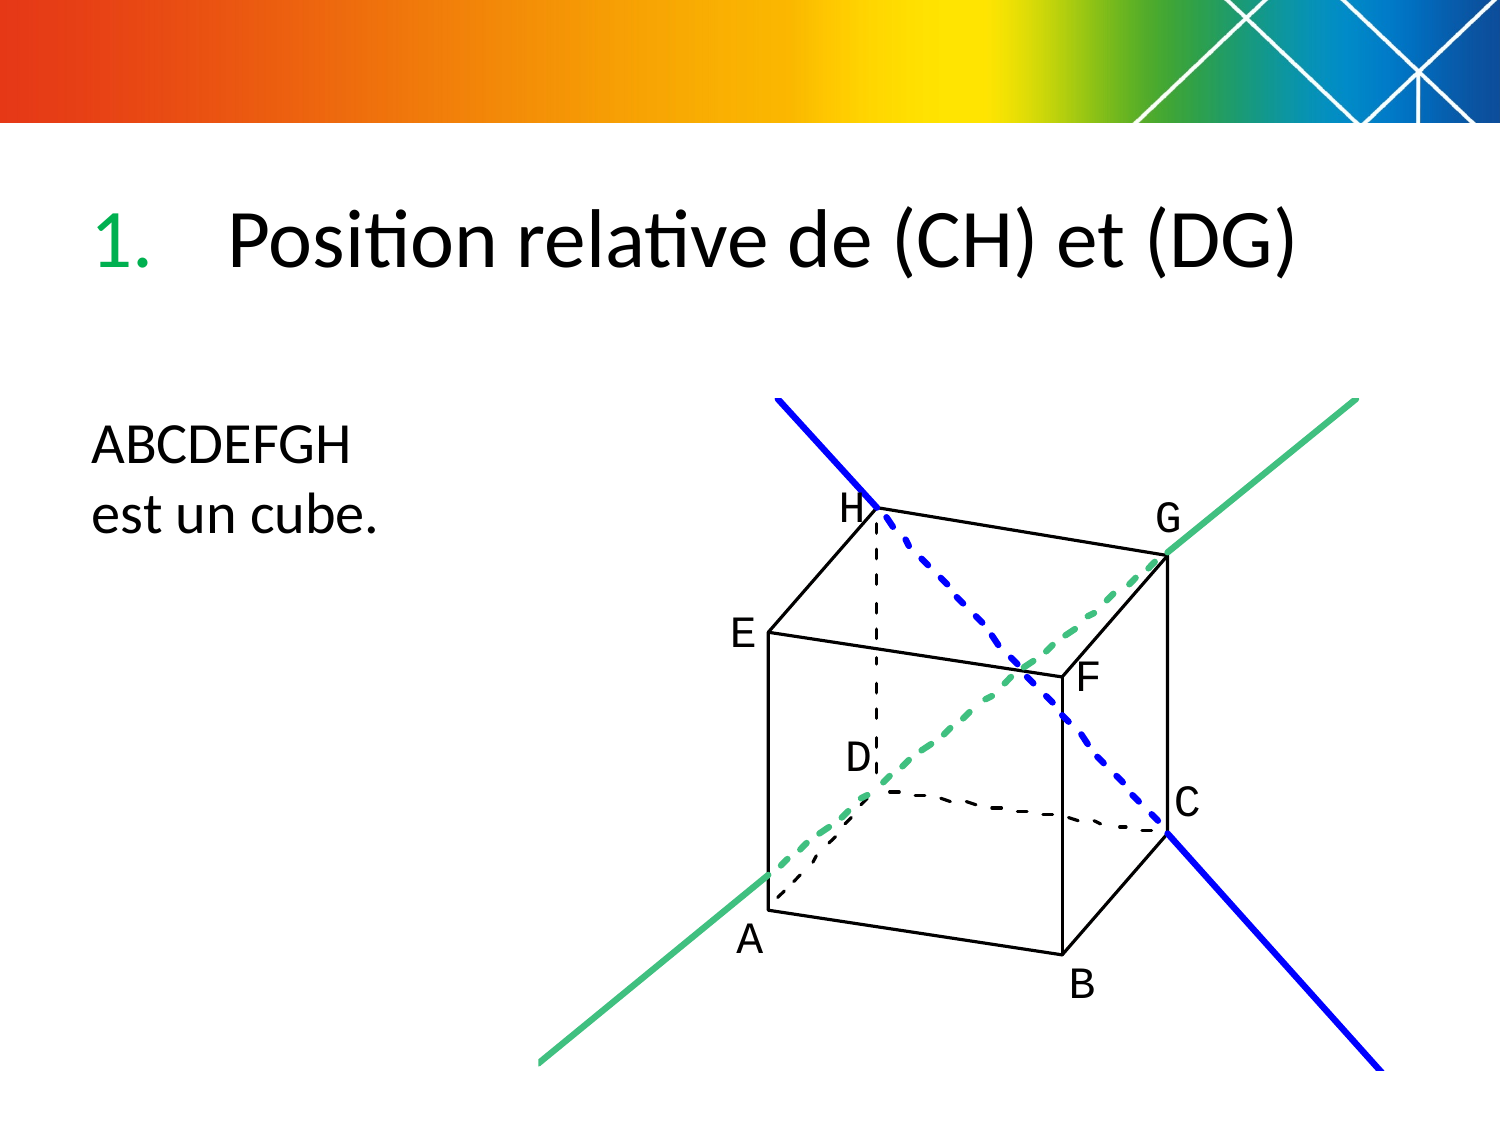

# Position relative de (CH) et (DG)
ABCDEFGH
est un cube.